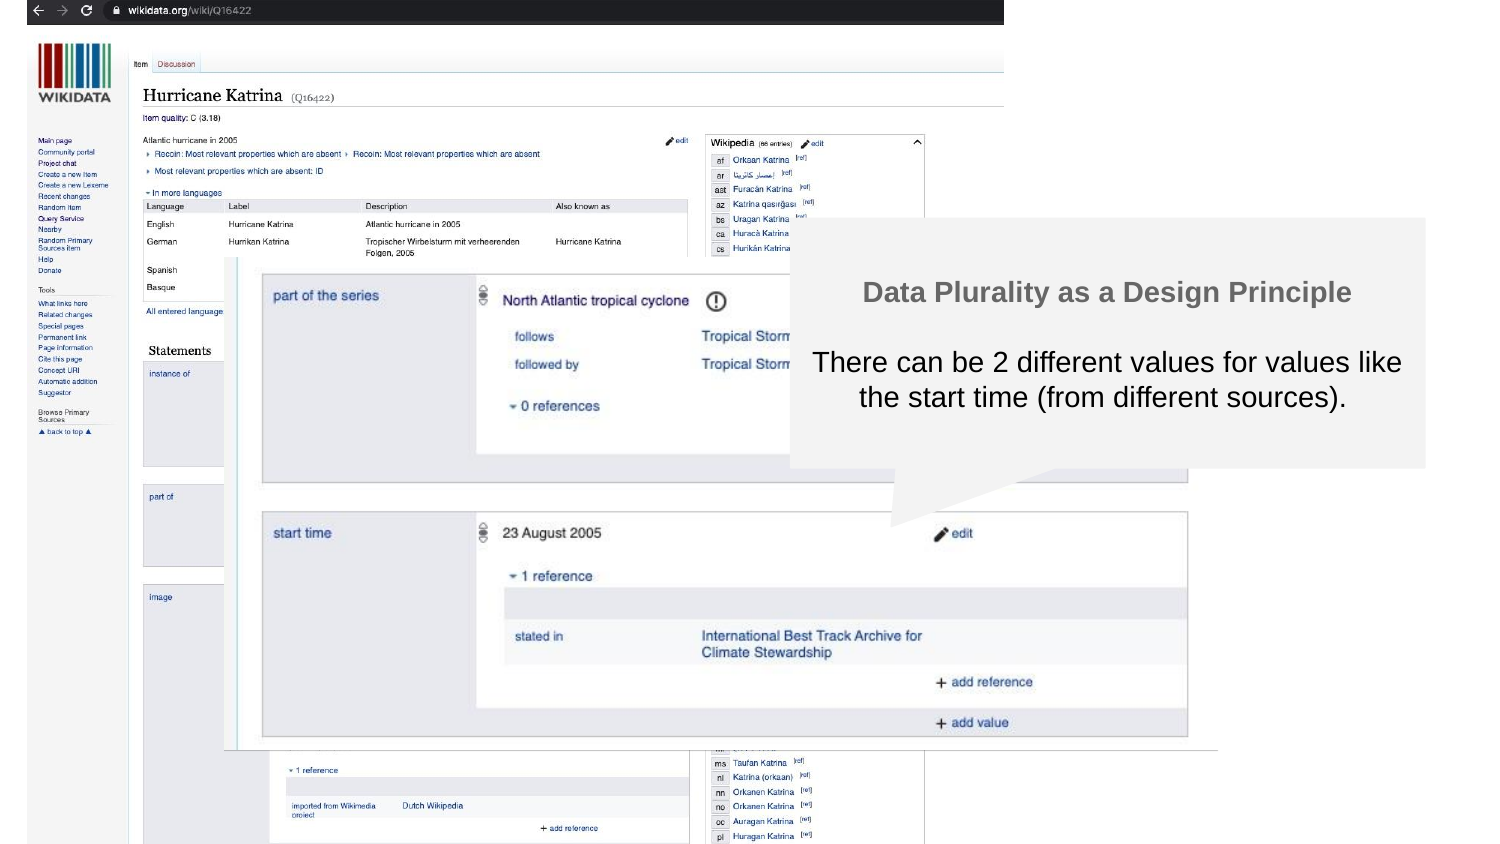

#
Data Plurality as a Design Principle
There can be 2 different values for values like the start time (from different sources).